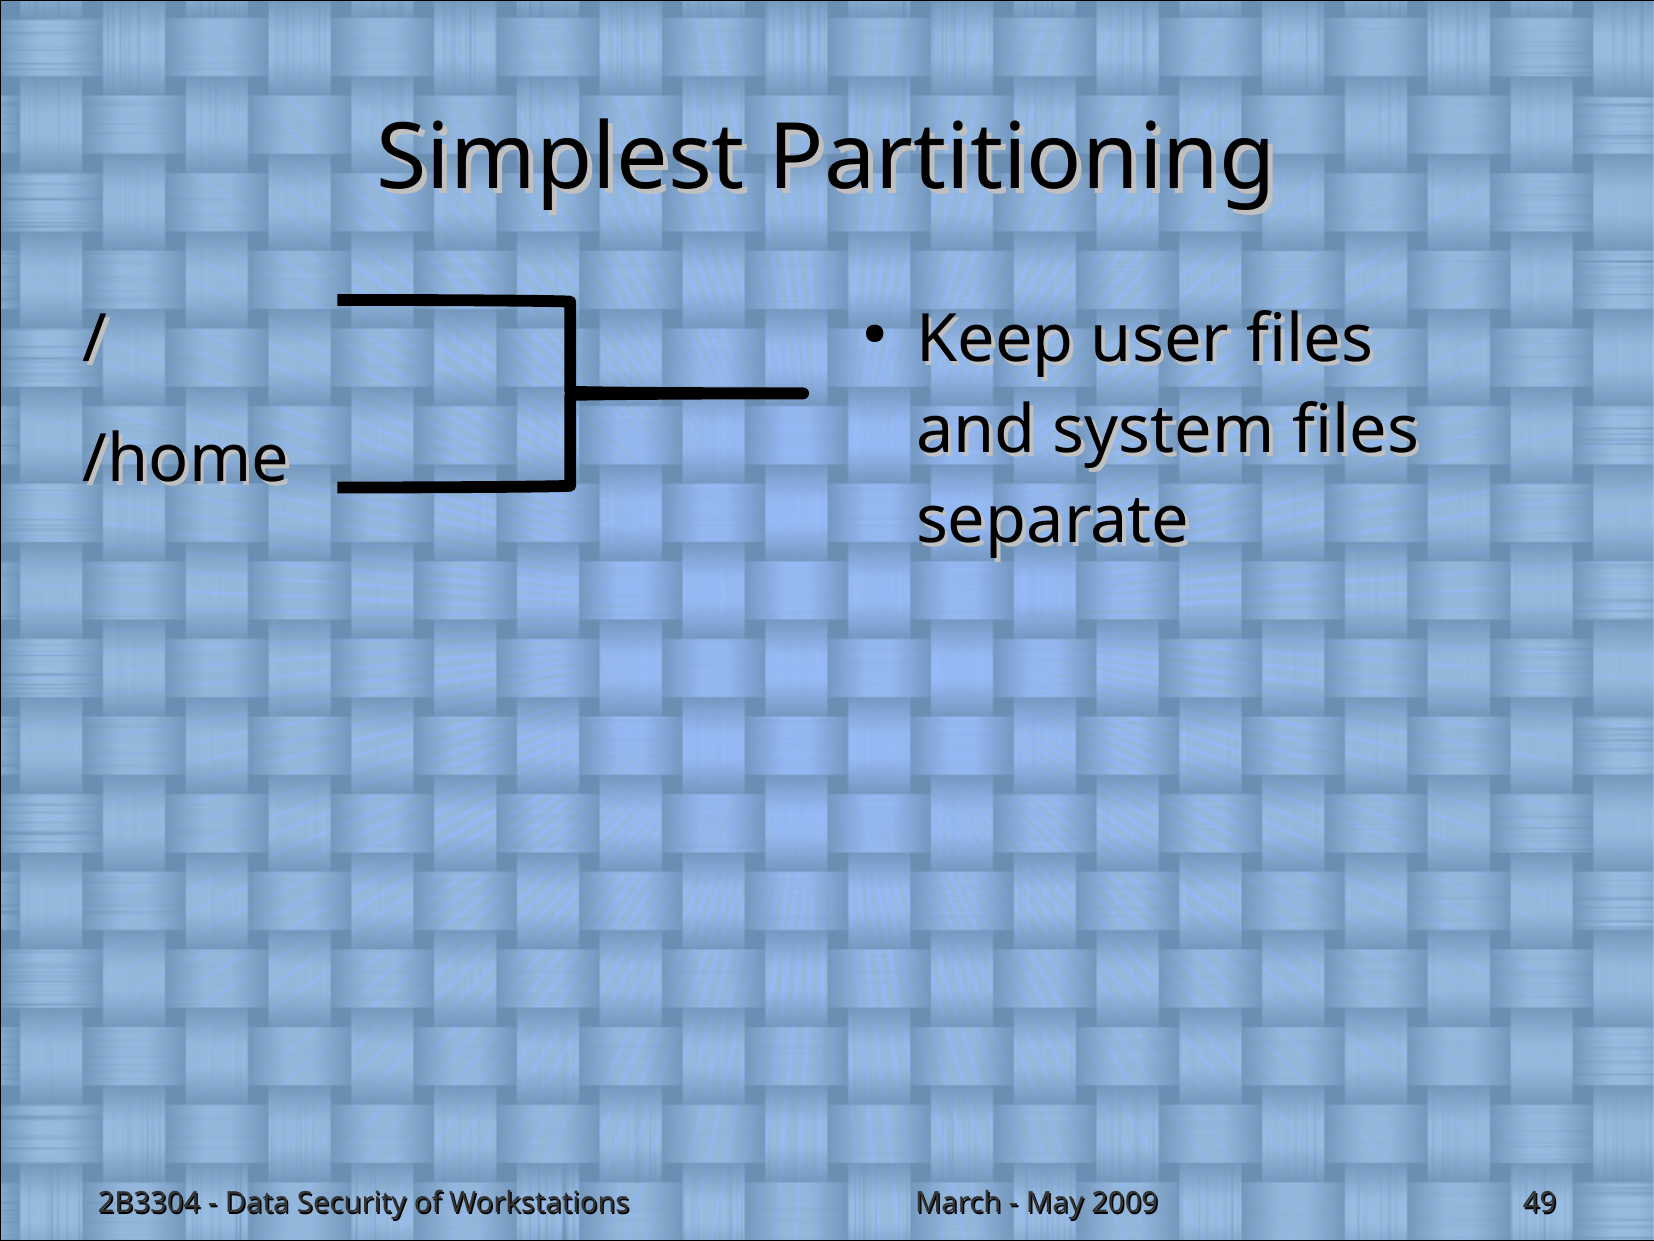

# Simplest Partitioning
/
/home
Keep user files
and system files
separate